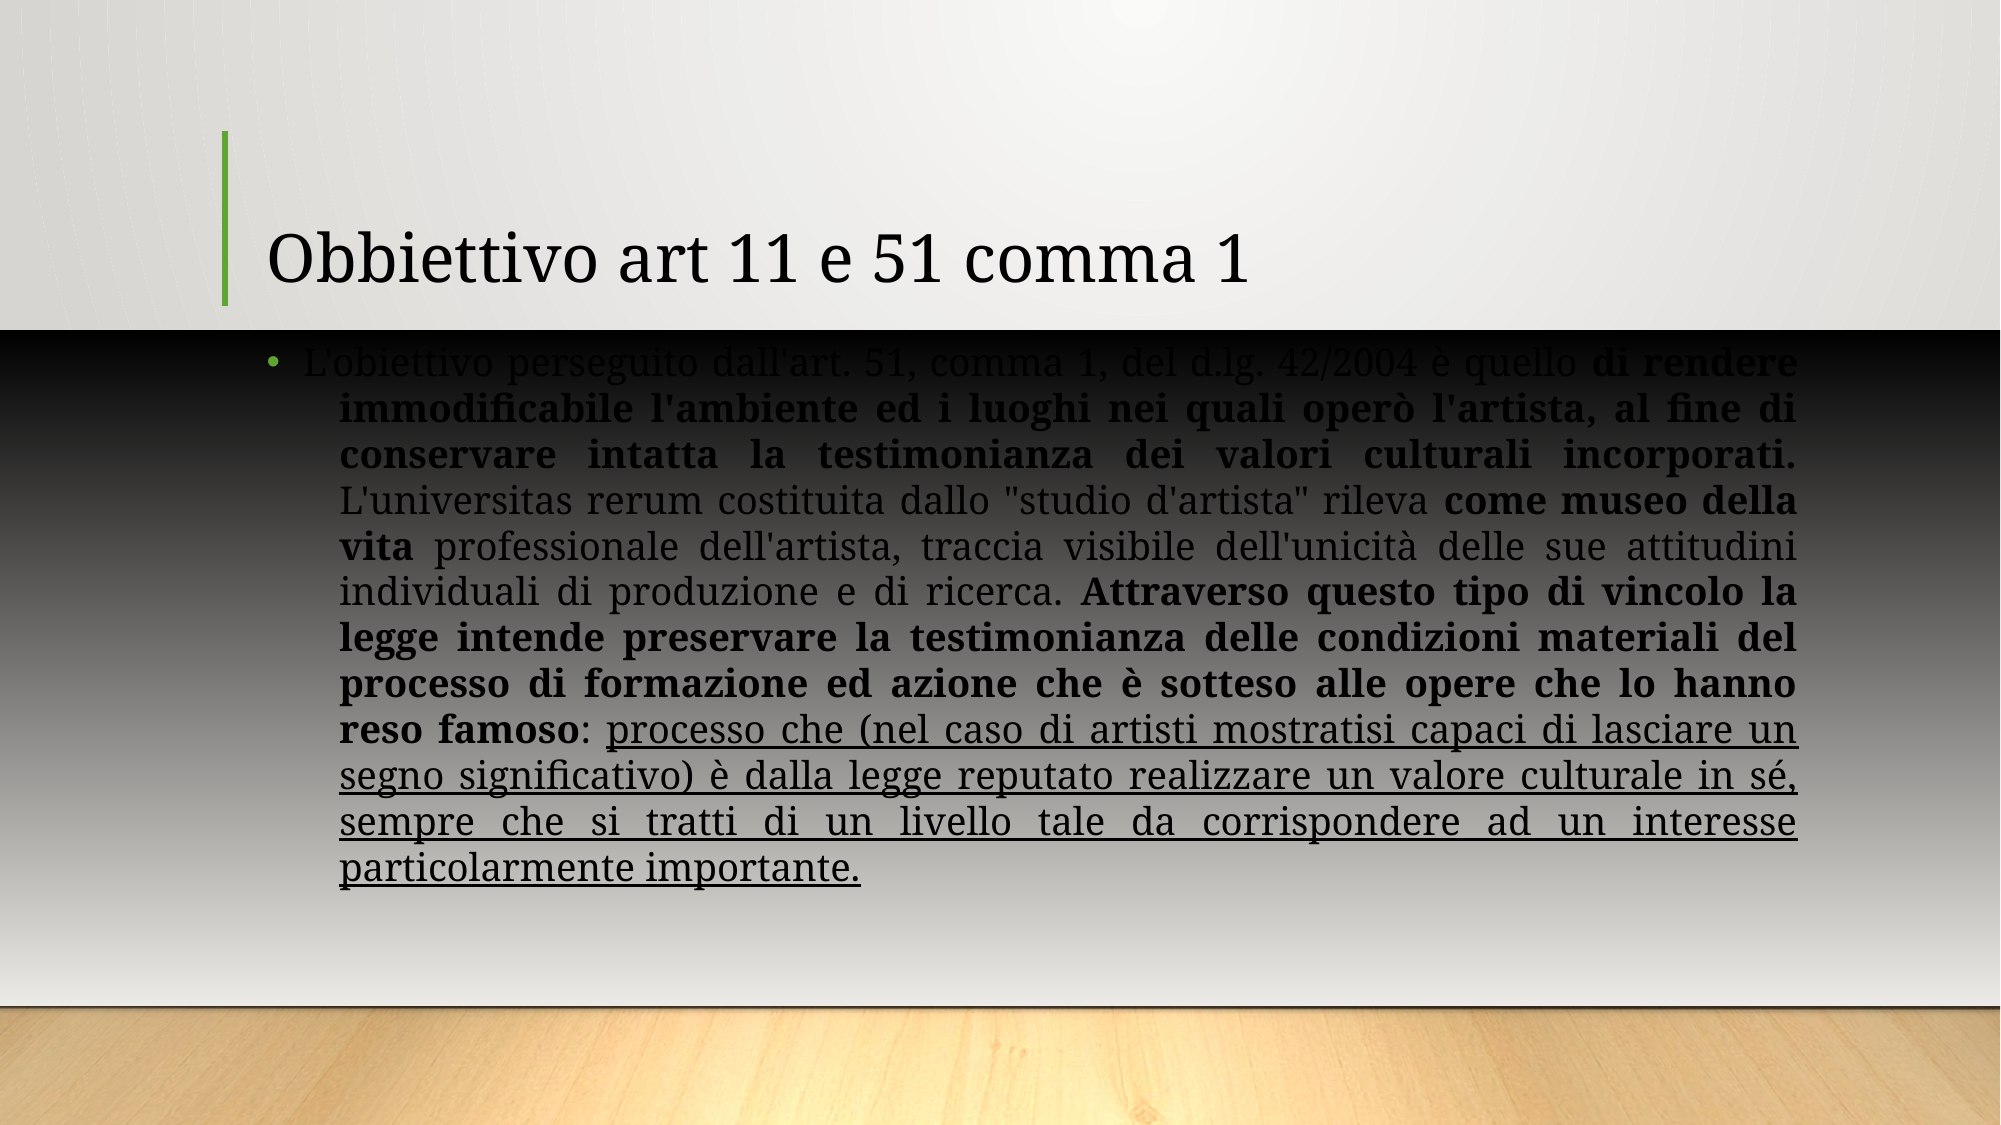

# Obbiettivo art 11 e 51 comma 1
L'obiettivo perseguito dall'art. 51, comma 1, del d.lg. 42/2004 è quello di rendere immodificabile l'ambiente ed i luoghi nei quali operò l'artista, al fine di conservare intatta la testimonianza dei valori culturali incorporati. L'universitas rerum costituita dallo "studio d'artista" rileva come museo della vita professionale dell'artista, traccia visibile dell'unicità delle sue attitudini individuali di produzione e di ricerca. Attraverso questo tipo di vincolo la legge intende preservare la testimonianza delle condizioni materiali del processo di formazione ed azione che è sotteso alle opere che lo hanno reso famoso: processo che (nel caso di artisti mostratisi capaci di lasciare un segno significativo) è dalla legge reputato realizzare un valore culturale in sé, sempre che si tratti di un livello tale da corrispondere ad un interesse particolarmente importante.